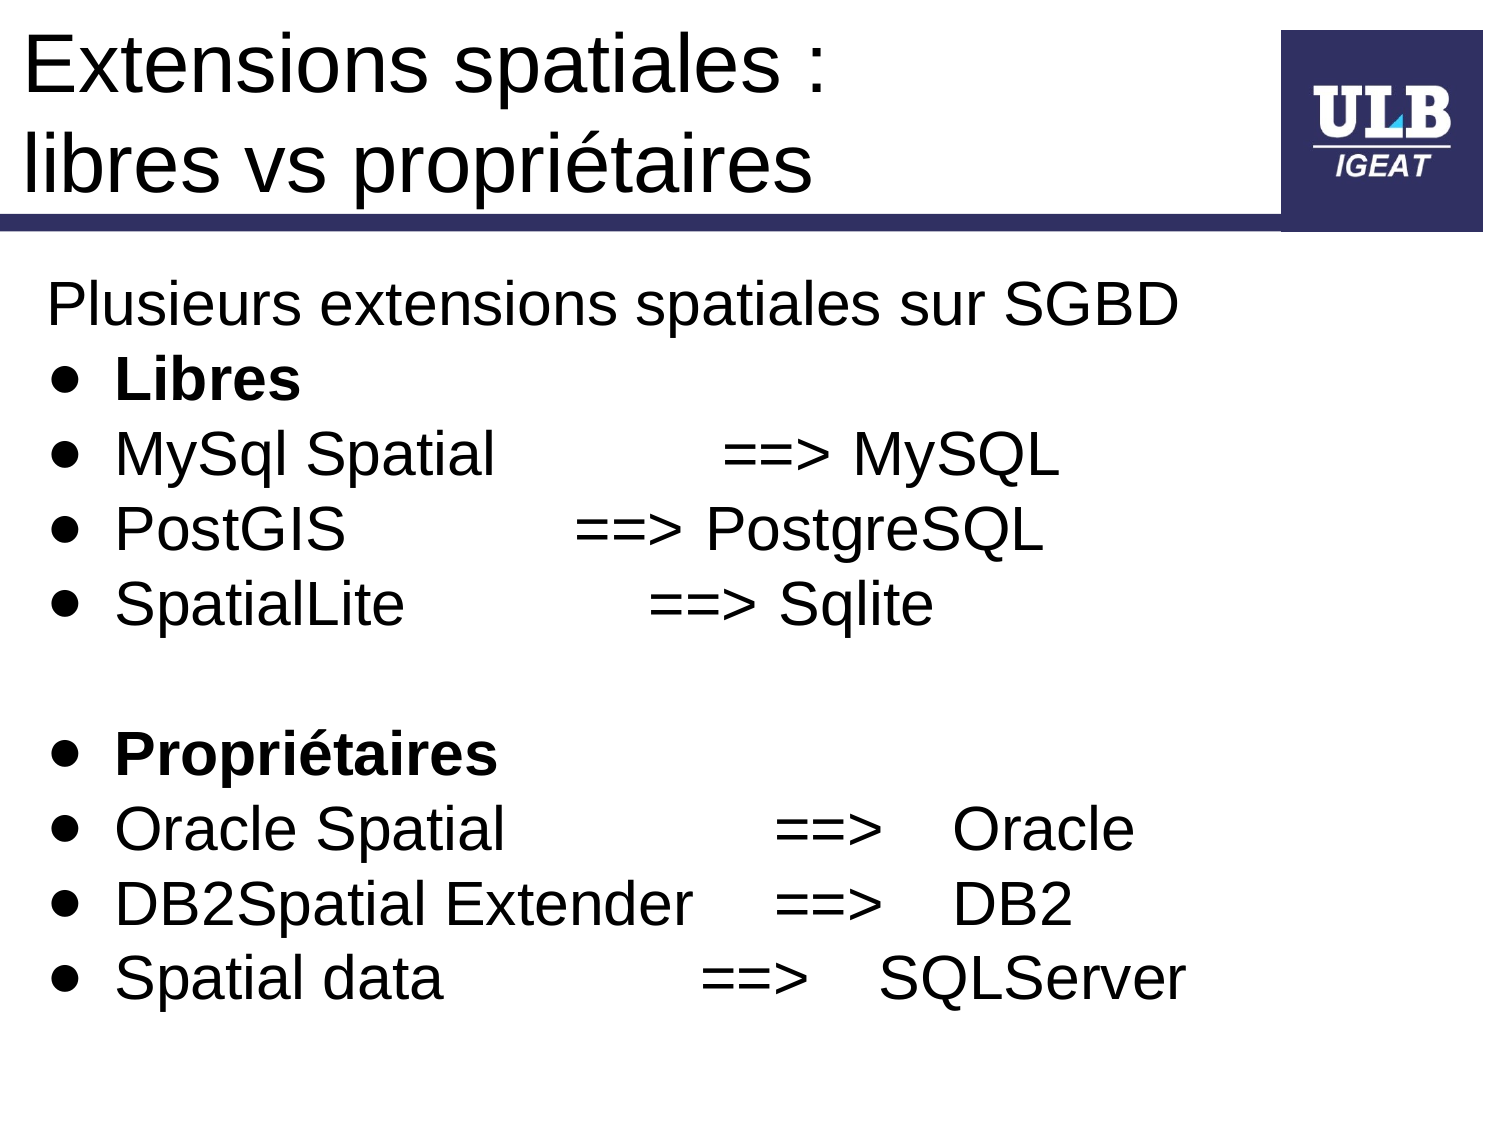

# Extensions spatiales : libres vs propriétaires
Plusieurs extensions spatiales sur SGBD
Libres
MySql Spatial 	 ==> 	MySQL
PostGIS 			 ==> 	PostgreSQL
SpatialLite 			 ==> 	Sqlite
Propriétaires
Oracle Spatial 		 ==> Oracle
DB2Spatial Extender	 ==> DB2
Spatial data 		 ==> SQLServer